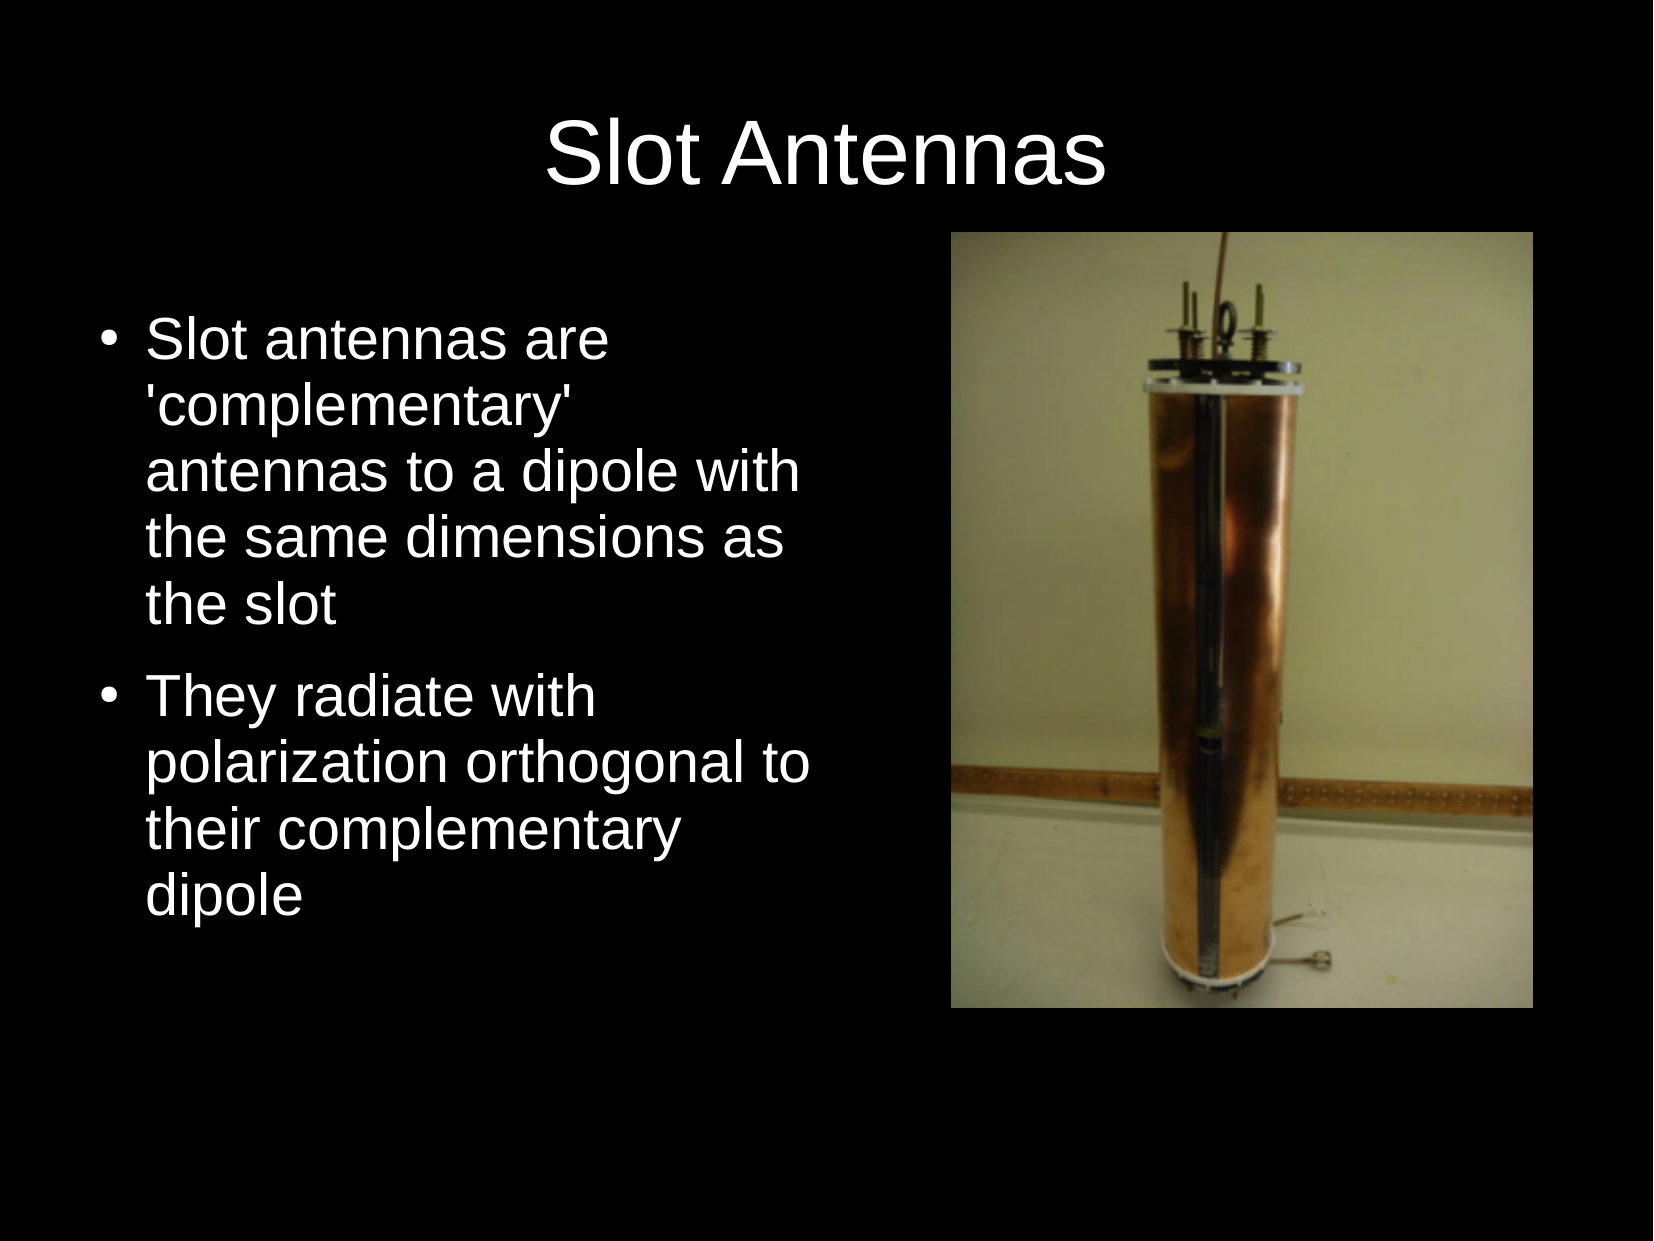

# Slot Antennas
Slot antennas are 'complementary' antennas to a dipole with the same dimensions as the slot
They radiate with polarization orthogonal to their complementary dipole